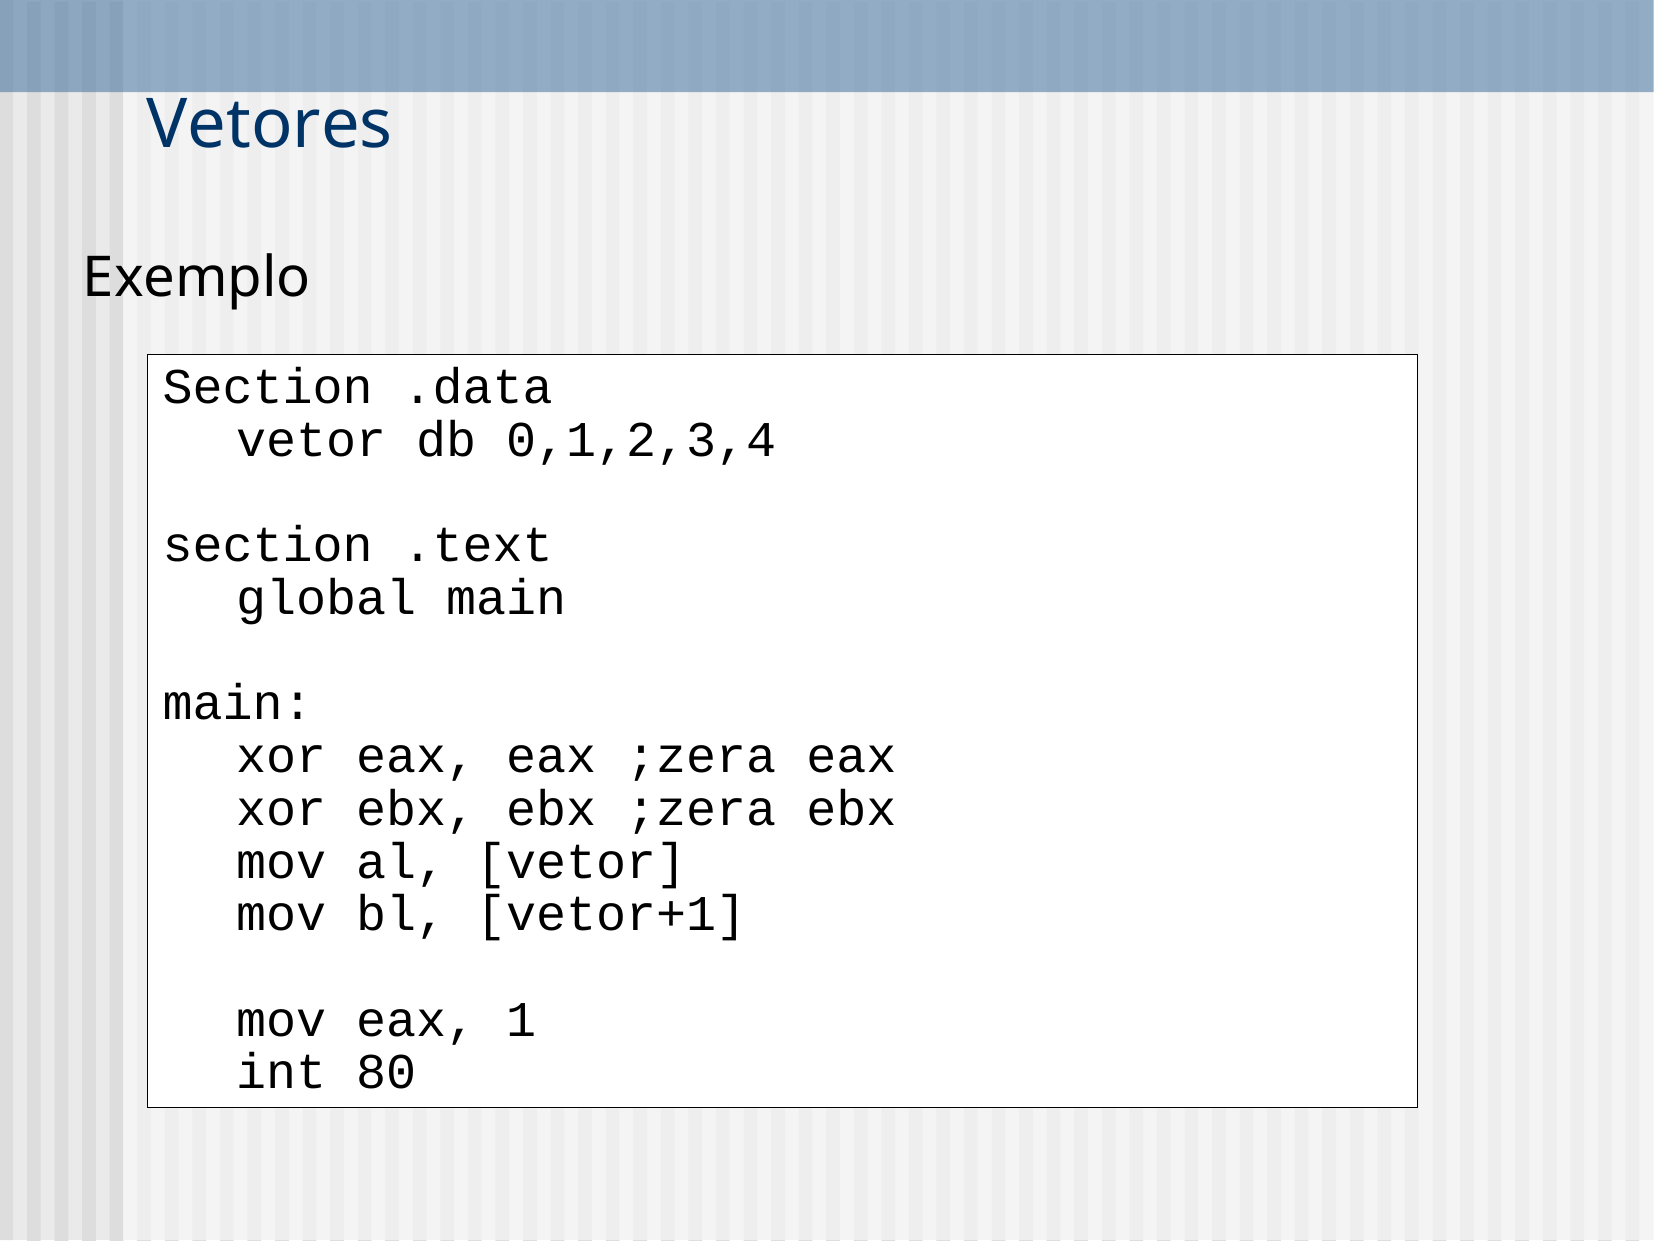

# Vetores
Exemplo
Section .data
	vetor db 0,1,2,3,4
section .text
	global main
main:
	xor eax, eax ;zera eax
	xor ebx, ebx ;zera ebx
	mov al, [vetor]
	mov bl, [vetor+1]
	mov eax, 1
	int 80